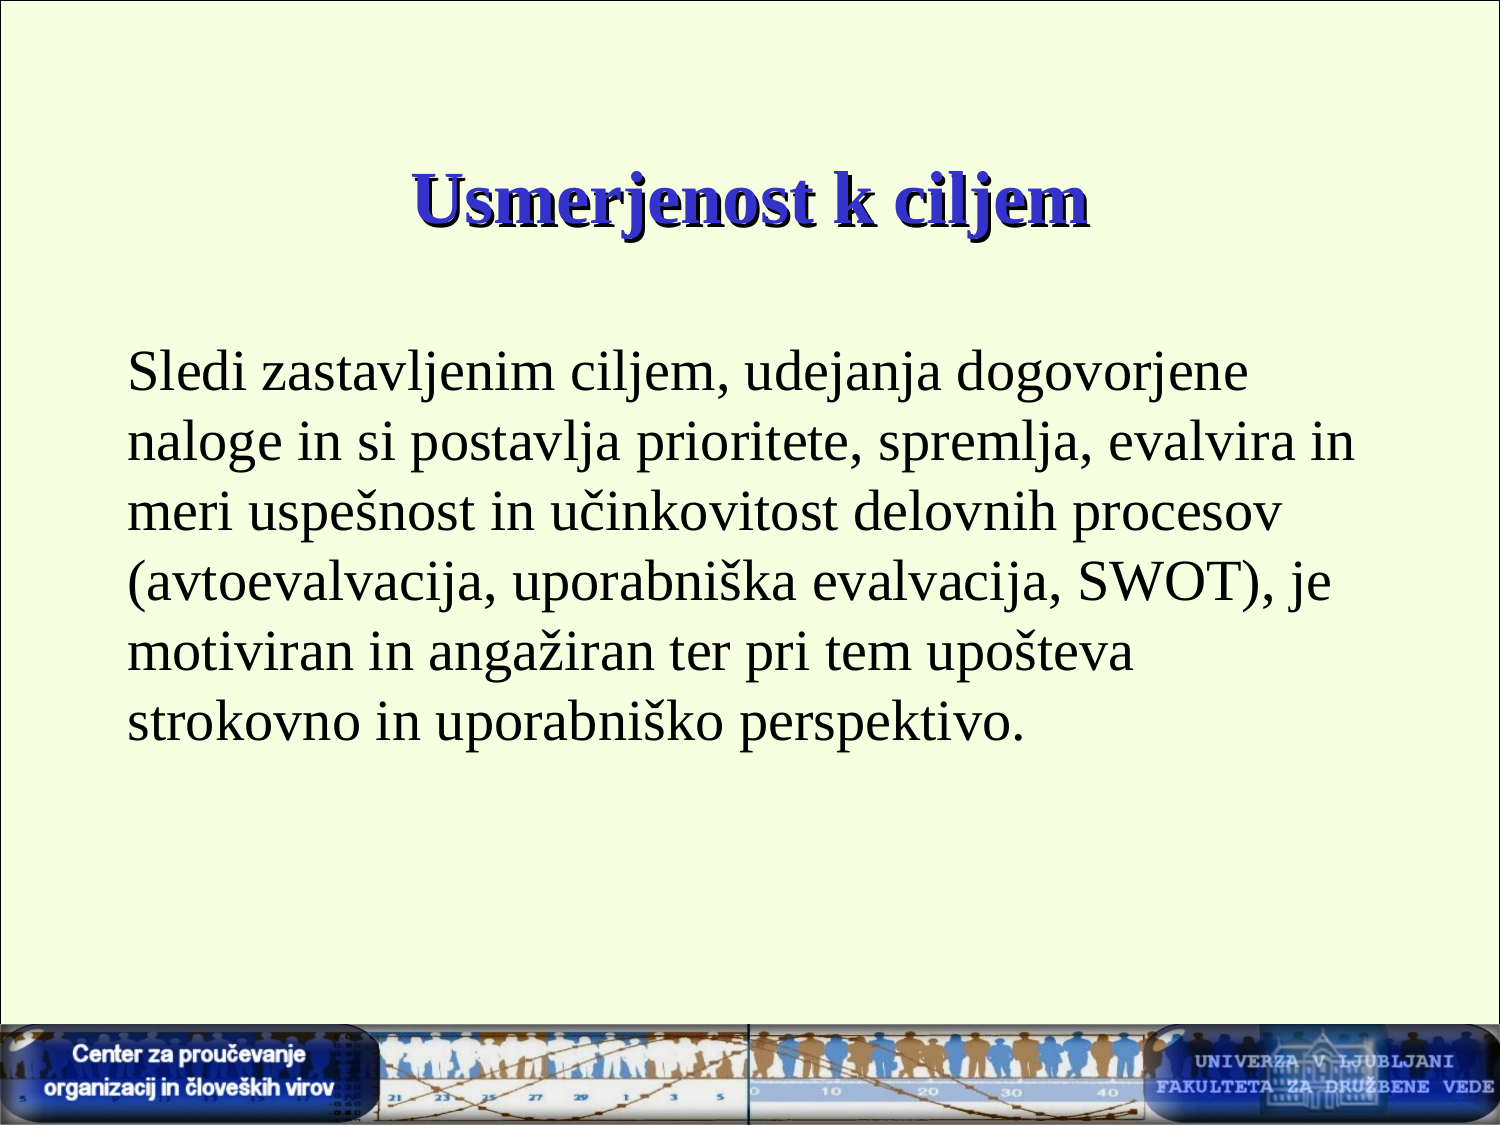

# Usmerjenost k ciljem
Sledi zastavljenim ciljem, udejanja dogovorjene naloge in si postavlja prioritete, spremlja, evalvira in meri uspešnost in učinkovitost delovnih procesov (avtoevalvacija, uporabniška evalvacija, SWOT), je motiviran in angažiran ter pri tem upošteva strokovno in uporabniško perspektivo.